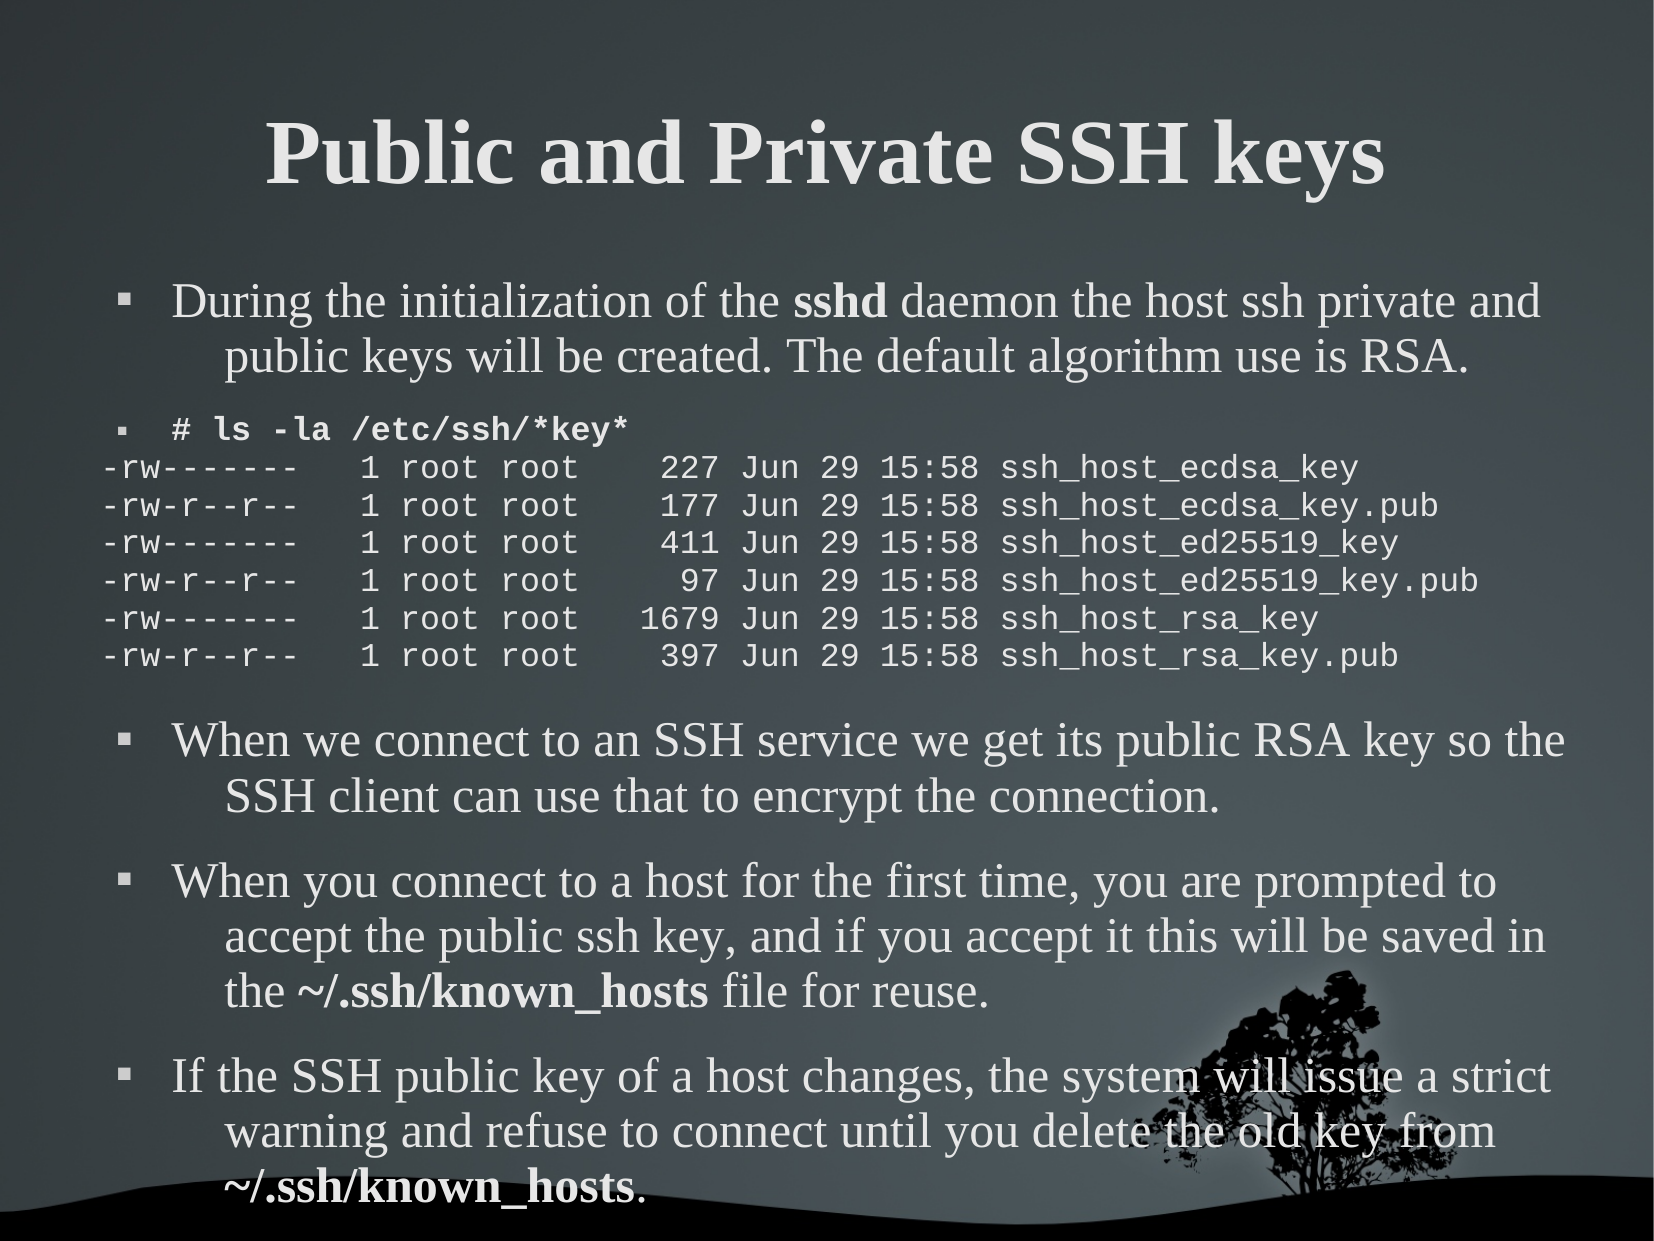

# Public and Private SSH keys
During the initialization of the sshd daemon the host ssh private and public keys will be created. The default algorithm use is RSA.
# ls -la /etc/ssh/*key*
-rw------- 1 root root 227 Jun 29 15:58 ssh_host_ecdsa_key
-rw-r--r-- 1 root root 177 Jun 29 15:58 ssh_host_ecdsa_key.pub
-rw------- 1 root root 411 Jun 29 15:58 ssh_host_ed25519_key
-rw-r--r-- 1 root root 97 Jun 29 15:58 ssh_host_ed25519_key.pub
-rw------- 1 root root 1679 Jun 29 15:58 ssh_host_rsa_key
-rw-r--r-- 1 root root 397 Jun 29 15:58 ssh_host_rsa_key.pub
When we connect to an SSH service we get its public RSA key so the SSH client can use that to encrypt the connection.
When you connect to a host for the first time, you are prompted to accept the public ssh key, and if you accept it this will be saved in the ~/.ssh/known_hosts file for reuse.
If the SSH public key of a host changes, the system will issue a strict warning and refuse to connect until you delete the old key from ~/.ssh/known_hosts.